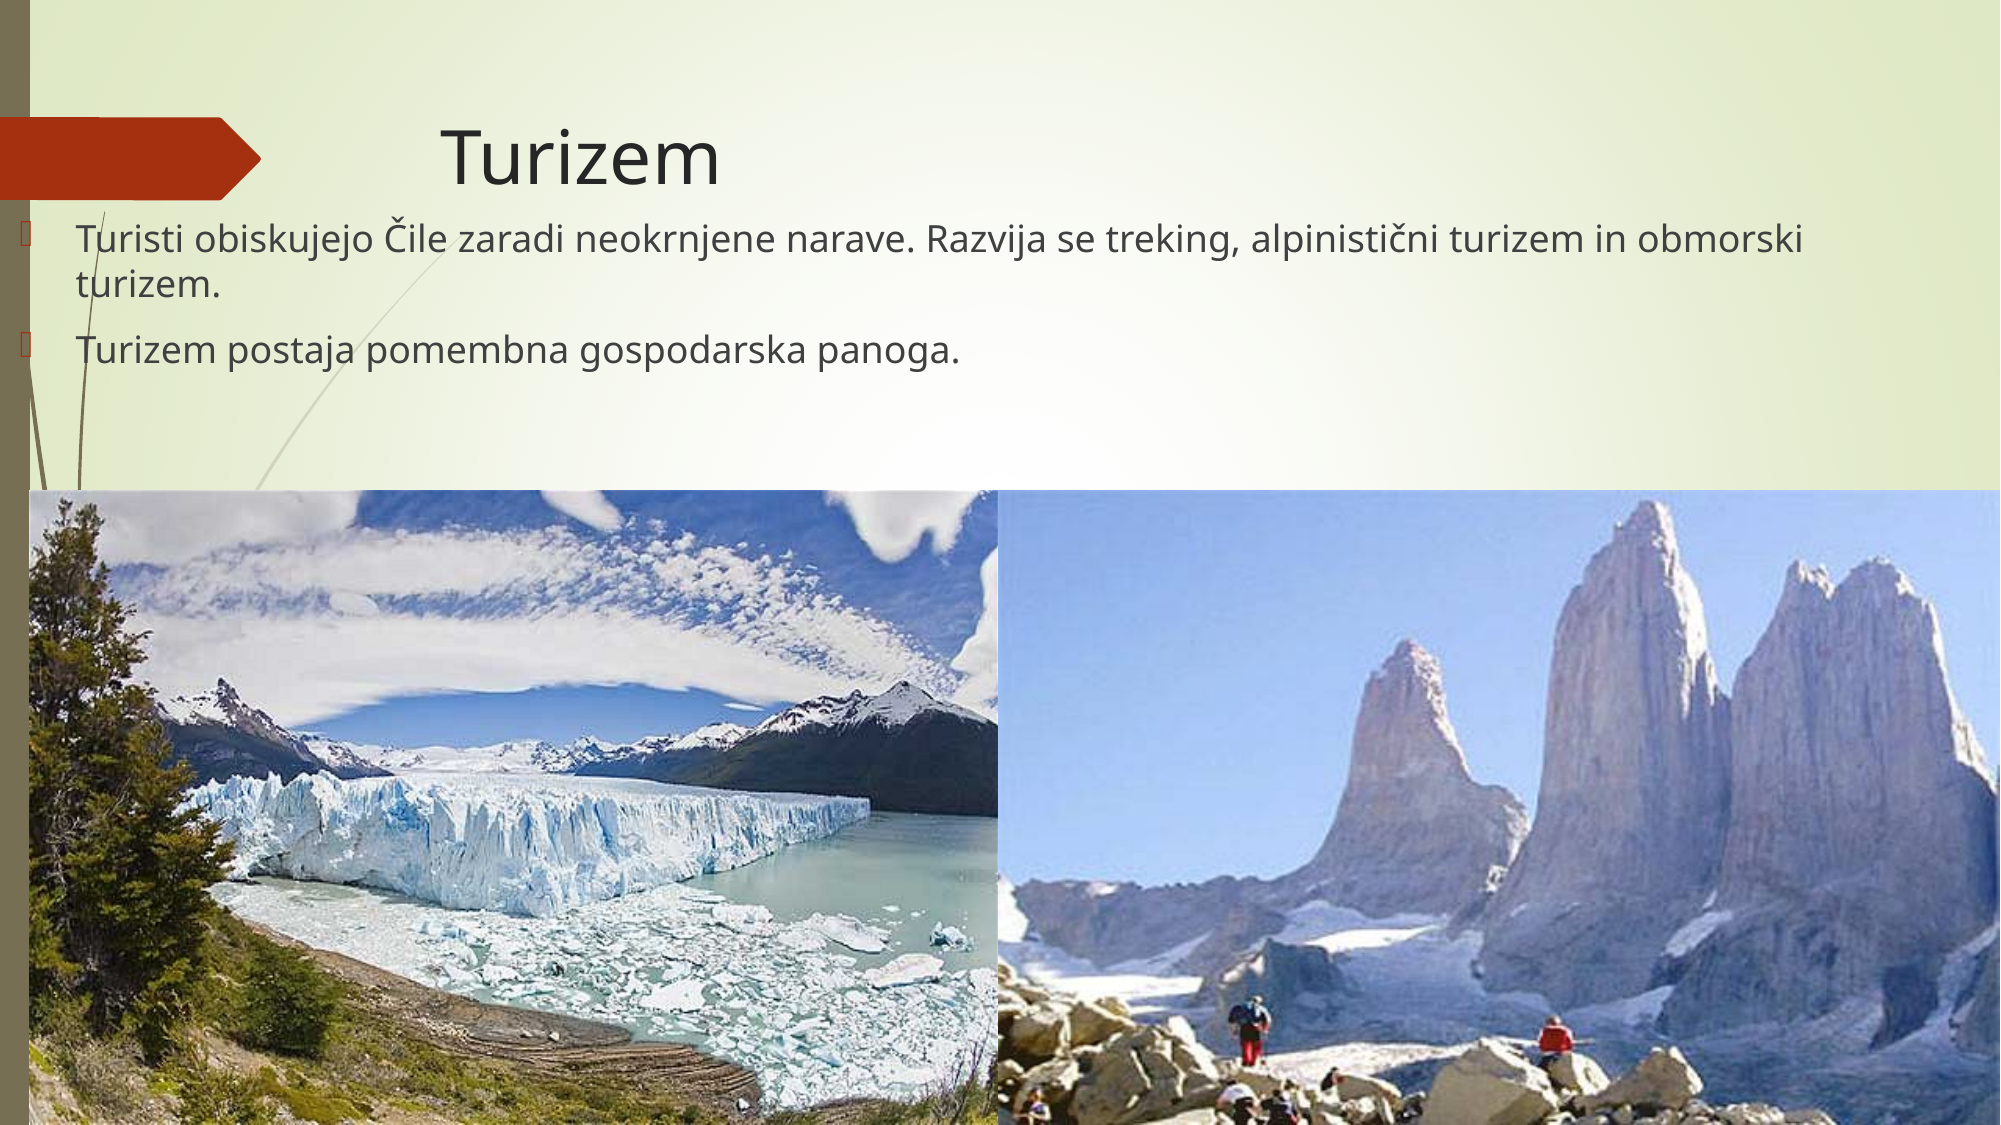

# Turizem
Turisti obiskujejo Čile zaradi neokrnjene narave. Razvija se treking, alpinistični turizem in obmorski turizem.
Turizem postaja pomembna gospodarska panoga.